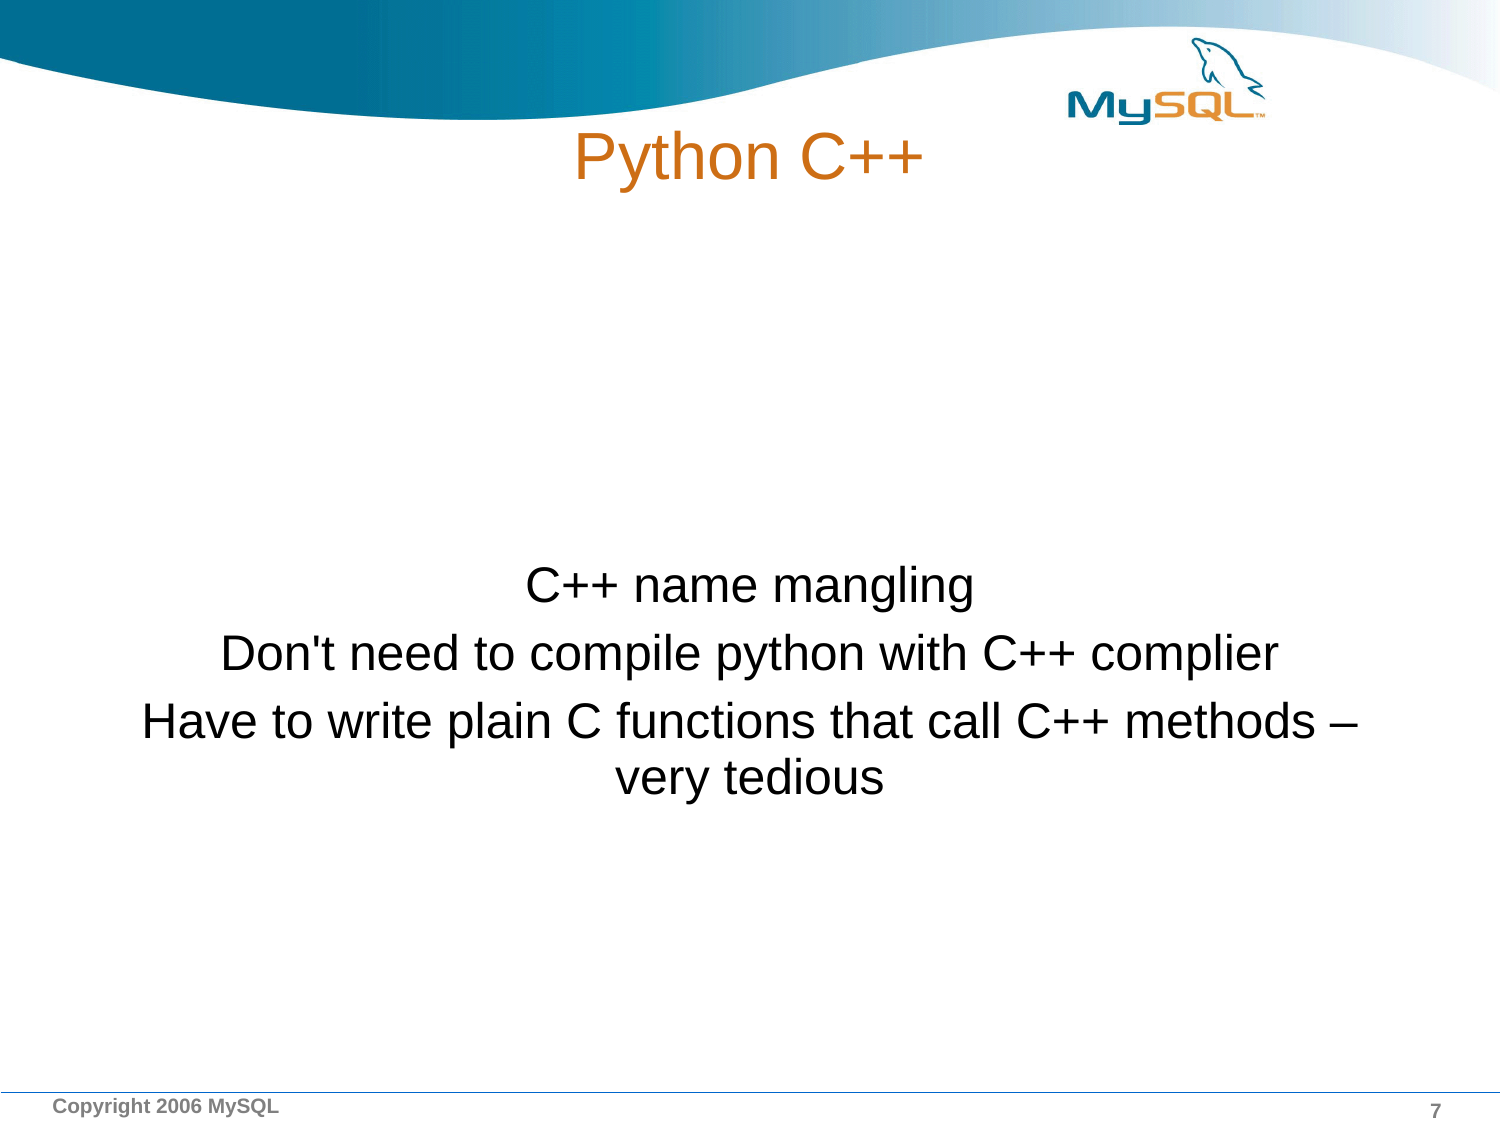

# Python C++
C++ name mangling
Don't need to compile python with C++ complier
Have to write plain C functions that call C++ methods – very tedious